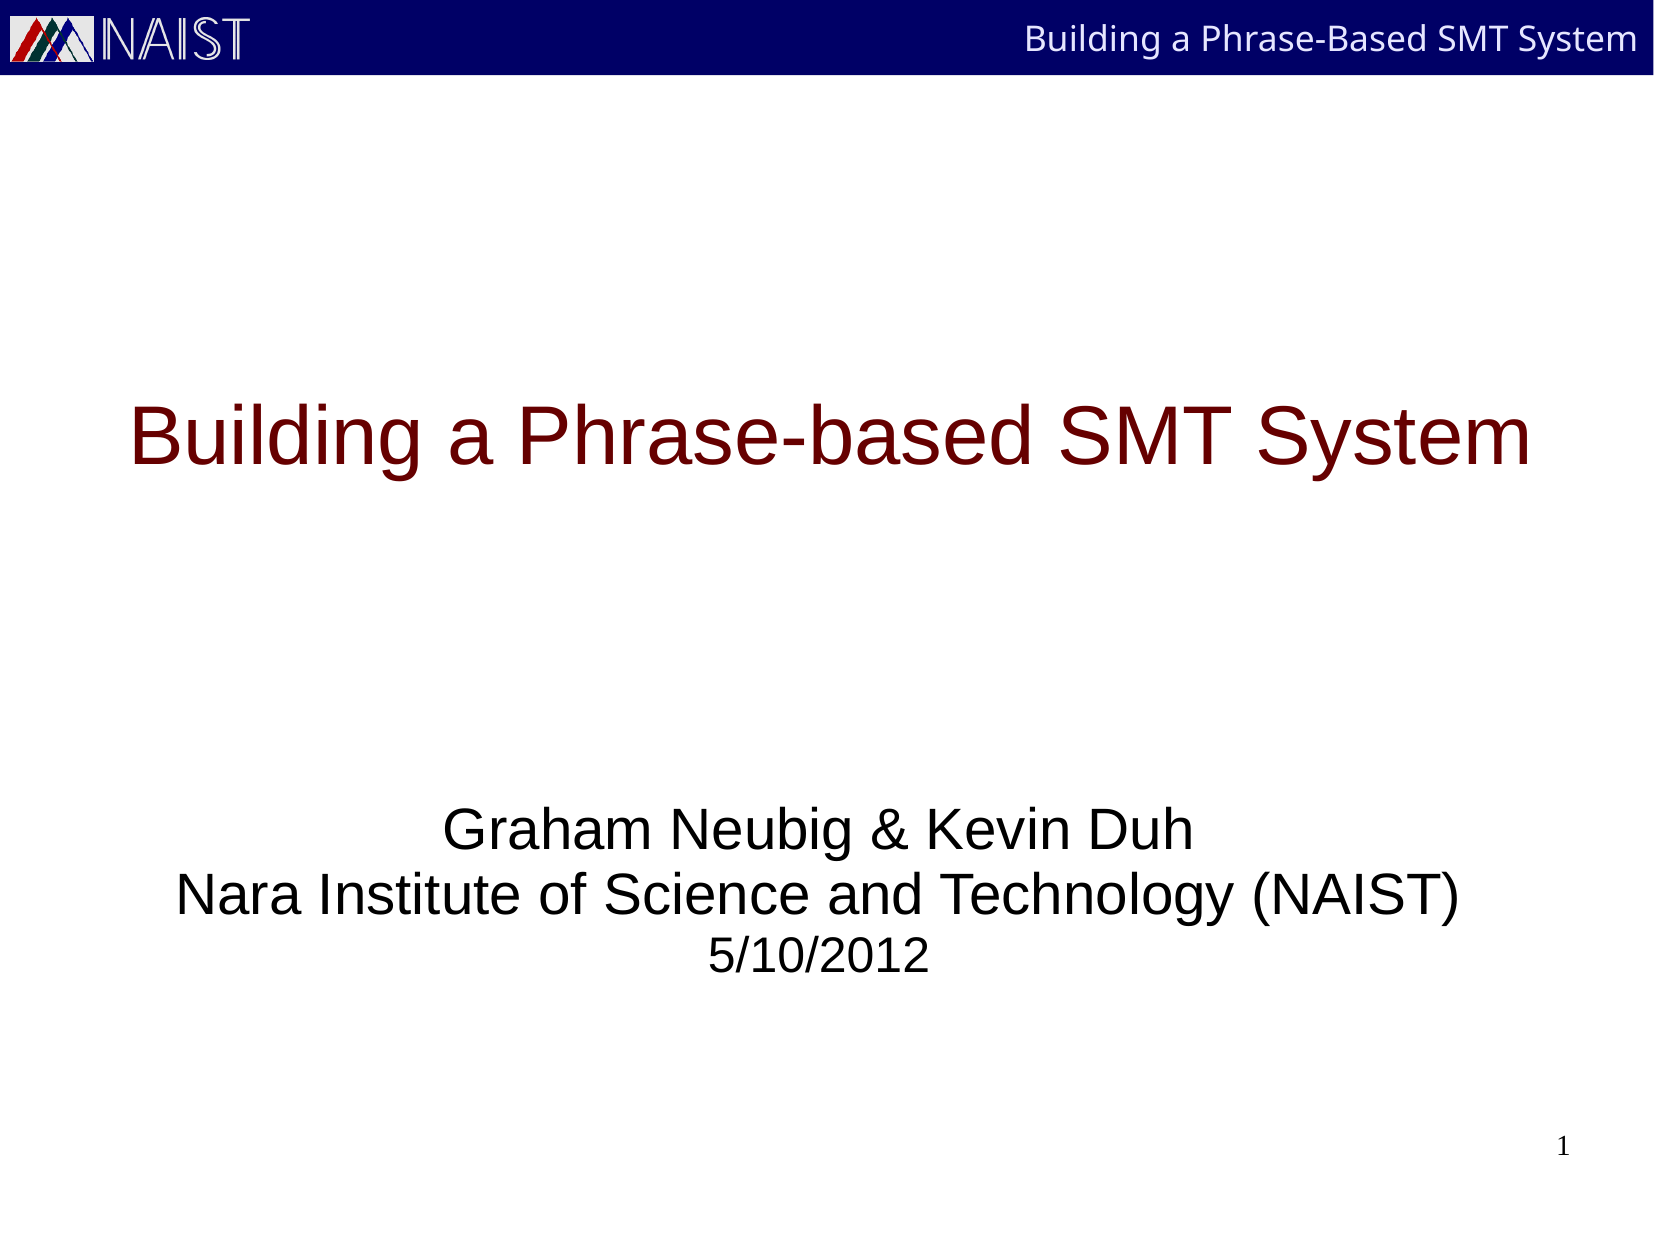

# Building a Phrase-based SMT System
Graham Neubig & Kevin Duh
Nara Institute of Science and Technology (NAIST)
5/10/2012
1